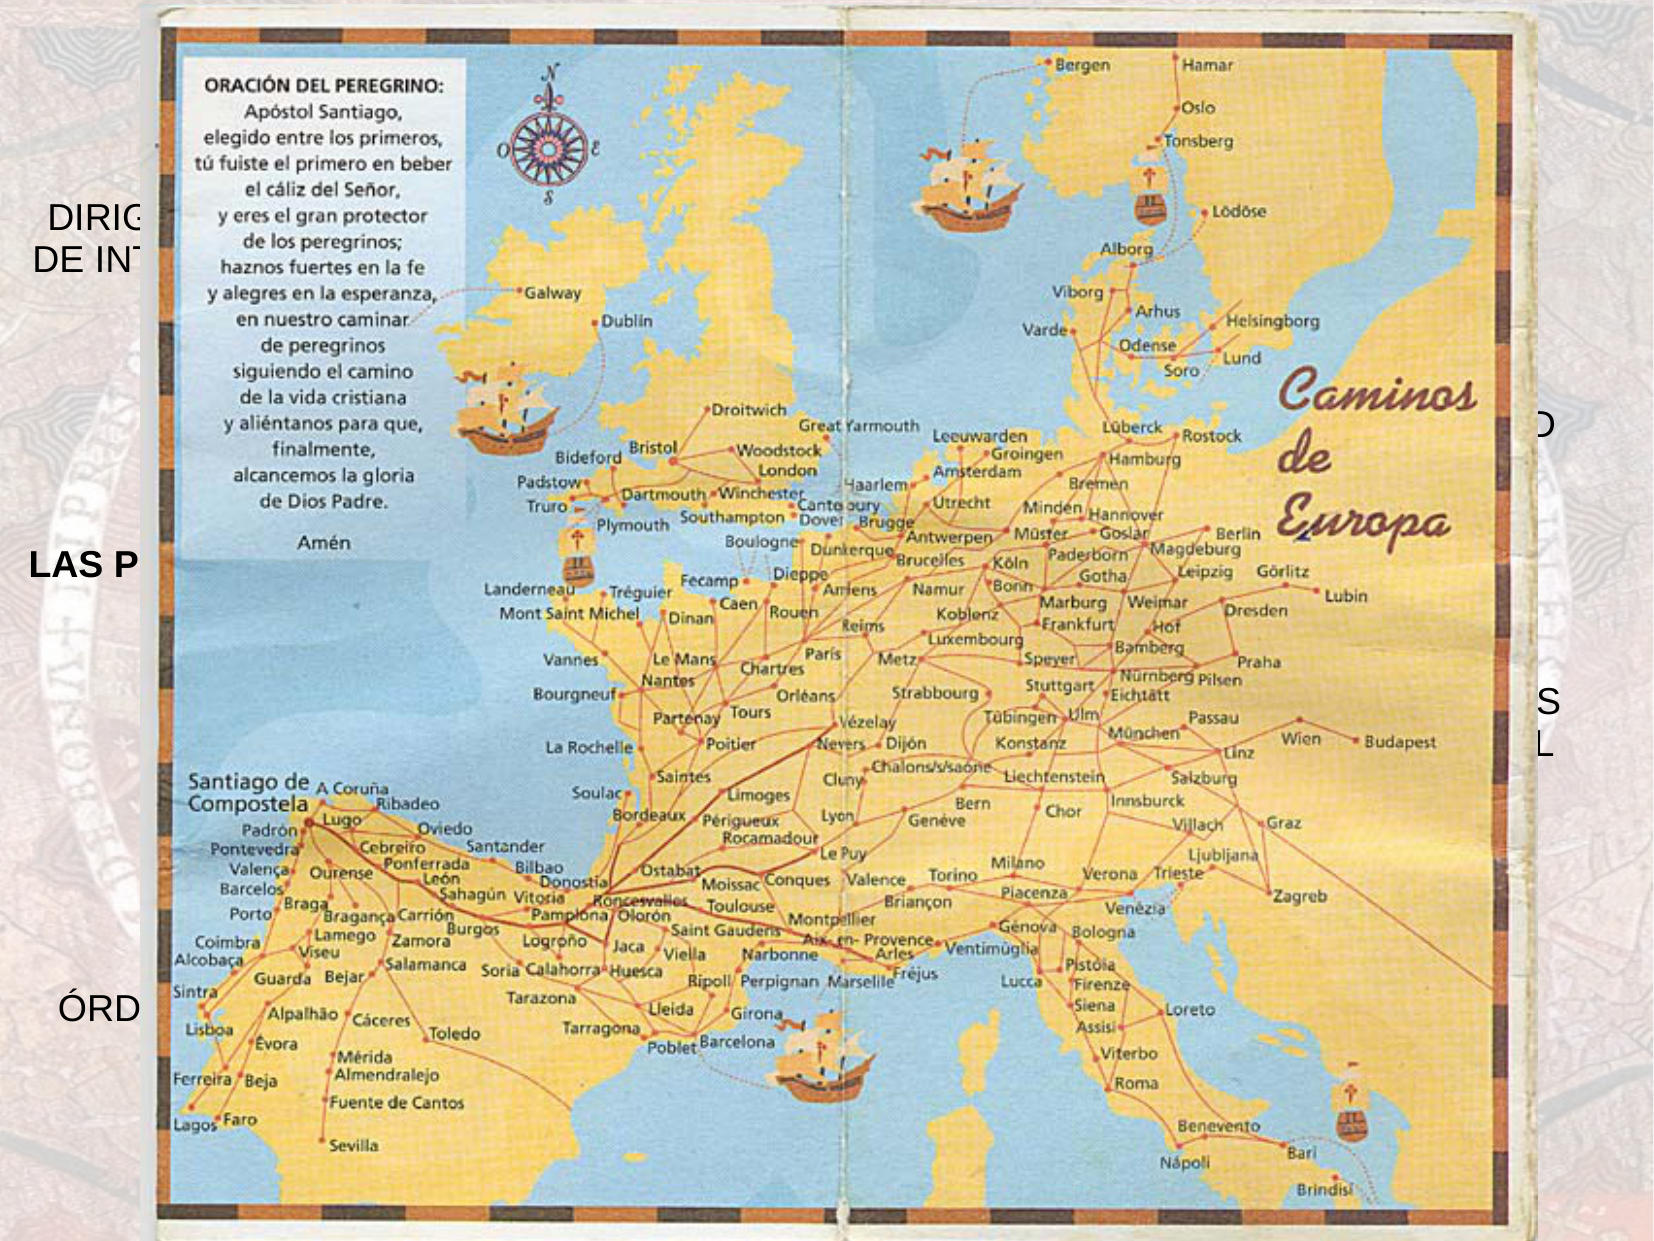

SIMBOLISMO
DIRIGIDAS A LUGARES
DE INTERÉS RELIGIOSO
RELIQUIAS
CAPITAL
CRISTIANDAD
ROMA
TRES
FUNDAMENTALES
TIERRA
SANTA
LAS PEREGRINACIONES
JERUSALÉN
RELIQUIAS
 APÓSTOL
SANTIAGO
DEFIENDEN PEREGRINOS Y LUGARES SAGRADOS
ÓRDENES MILITARES
MODELO DE VIDA RELIGIOSO Y MILITAR